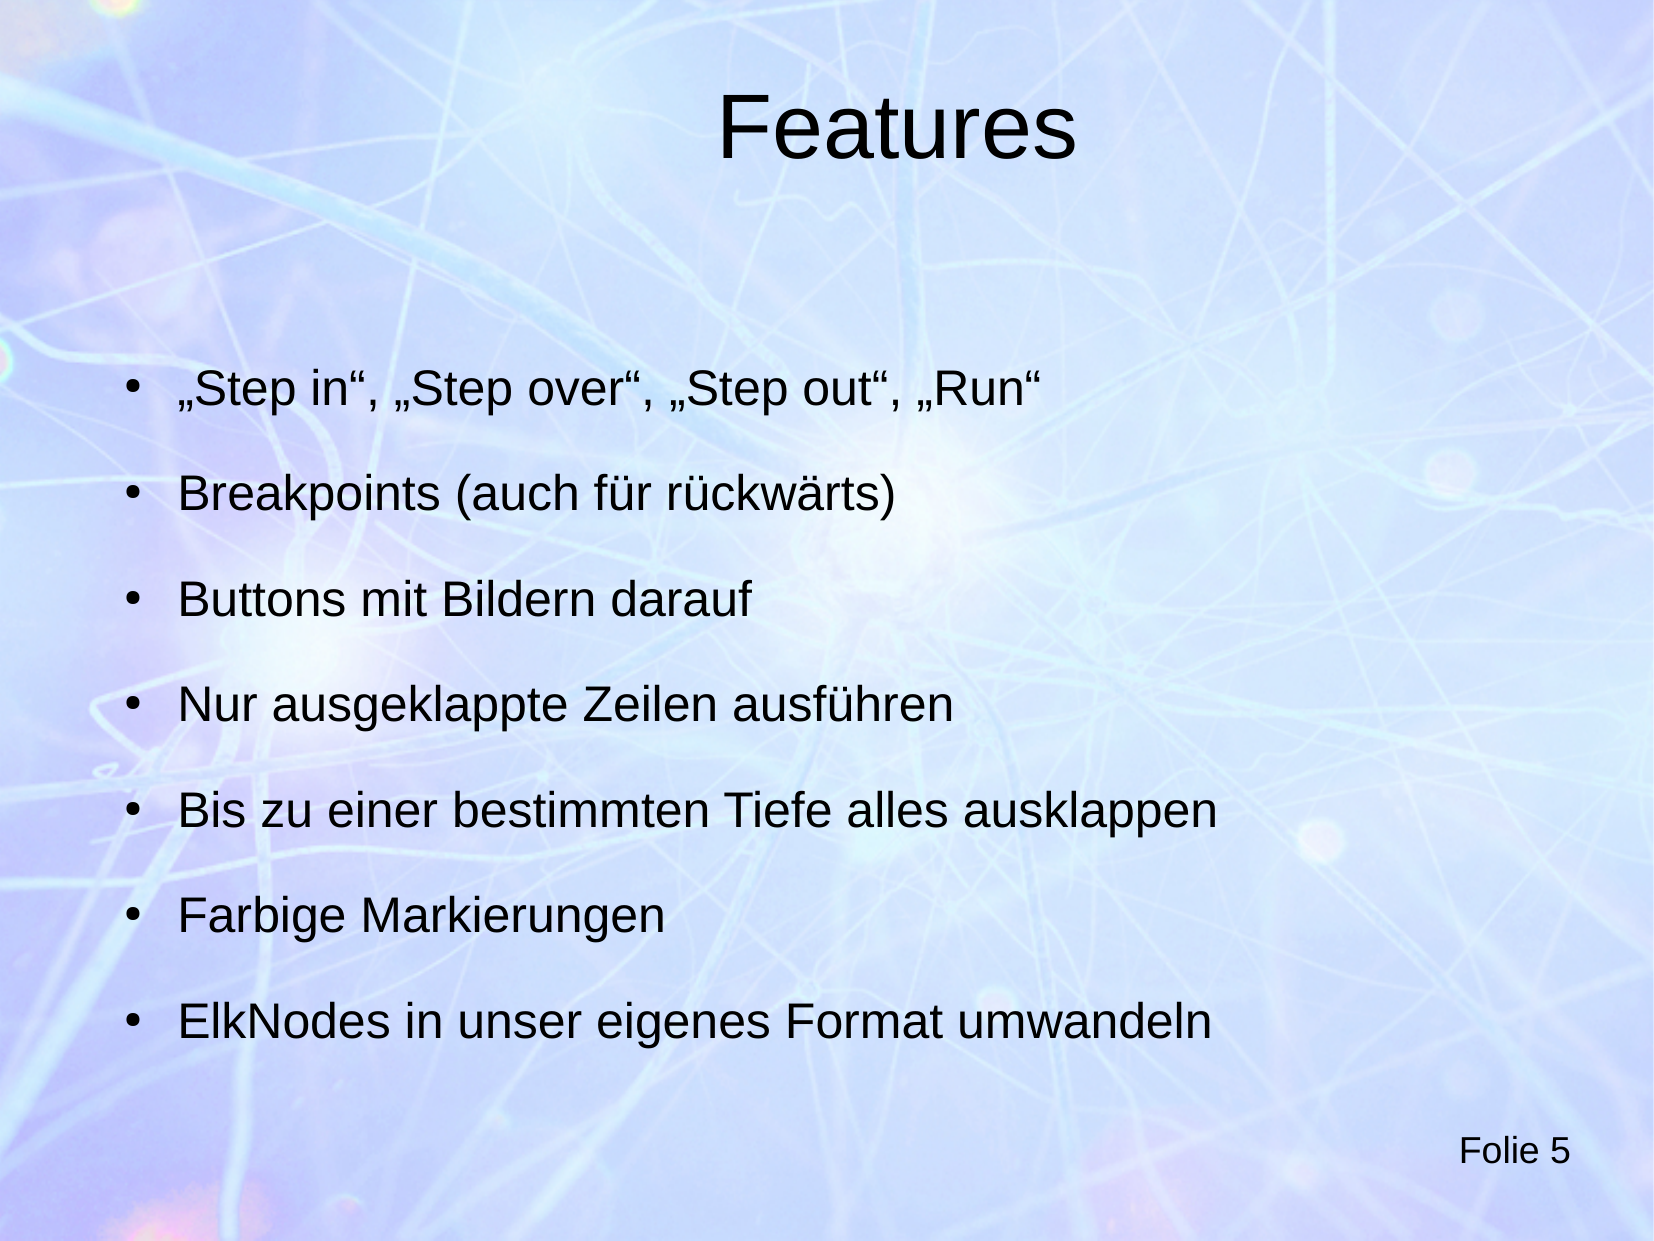

# Features
„Step in“, „Step over“, „Step out“, „Run“
Breakpoints (auch für rückwärts)
Buttons mit Bildern darauf
Nur ausgeklappte Zeilen ausführen
Bis zu einer bestimmten Tiefe alles ausklappen
Farbige Markierungen
ElkNodes in unser eigenes Format umwandeln
5